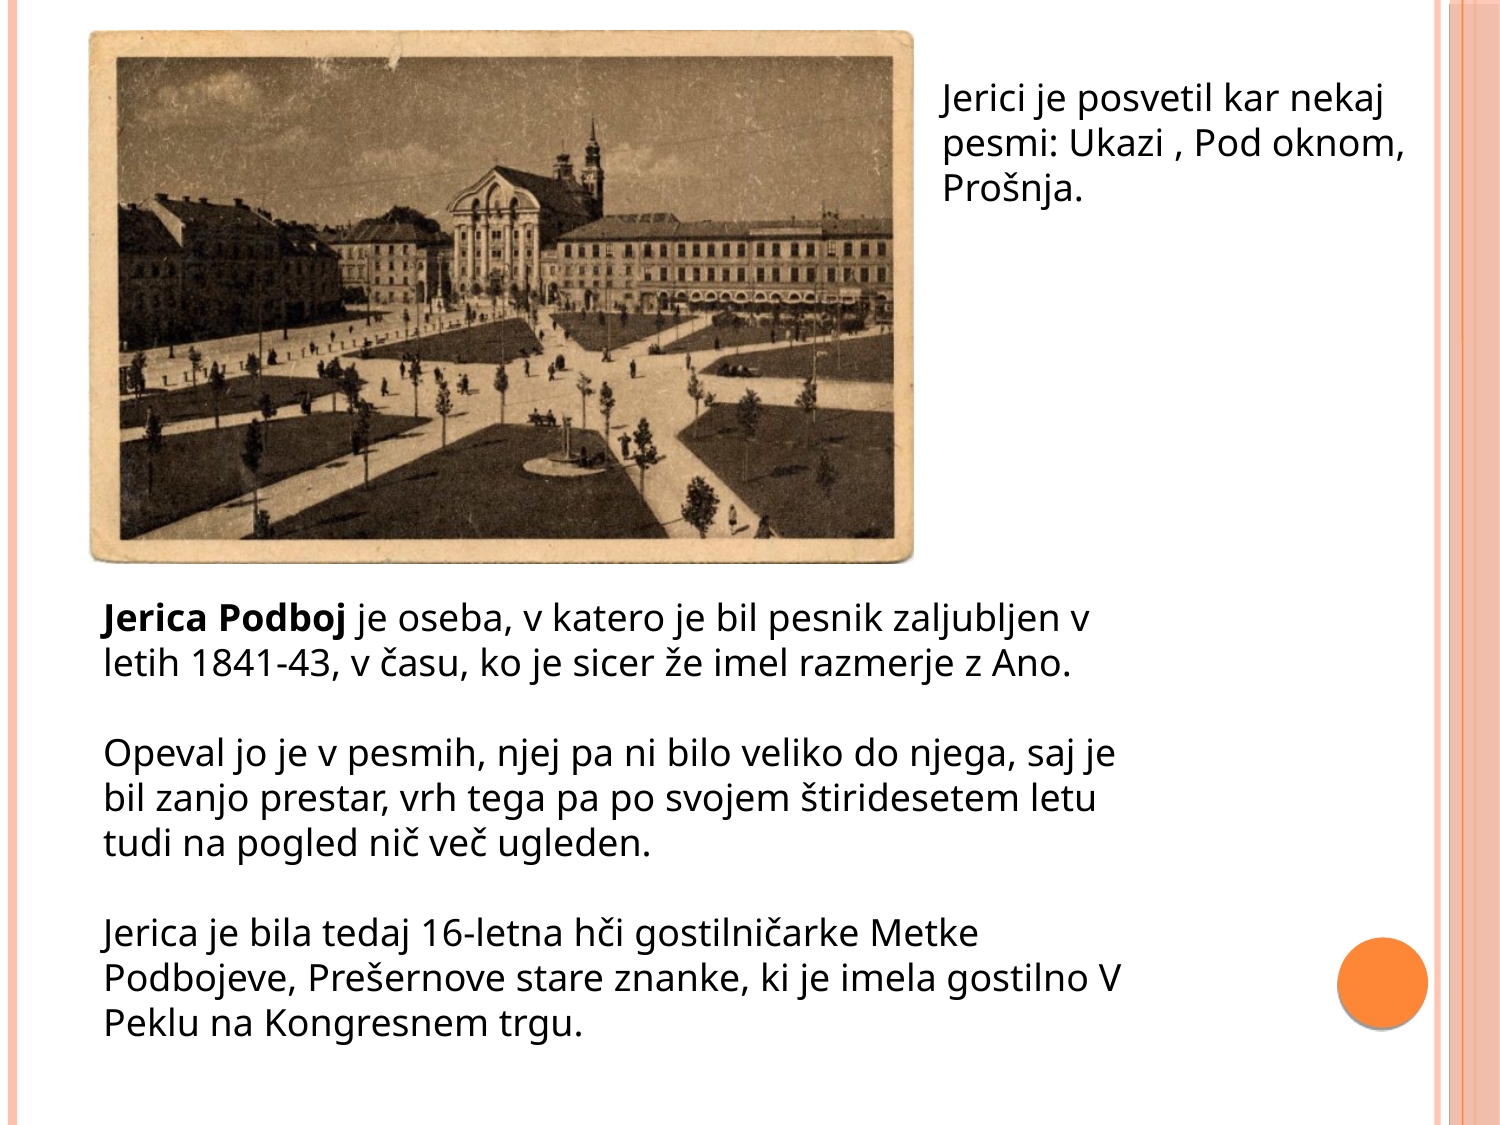

Jerici je posvetil kar nekaj
pesmi: Ukazi , Pod oknom, Prošnja.
Marija Johana Khlun je v pesnikovo življenje stopila okoli 1830.
Dekle, ki je bilo precej premožno in ne več rosno mlado, je skušalo doseči, da bi se Prešeren z njo zaročil in poročil.
Ko bi se moral odločiti, jo je zavrnil.
Jerica Podboj je oseba, v katero je bil pesnik zaljubljen v letih 1841-43, v času, ko je sicer že imel razmerje z Ano.
Opeval jo je v pesmih, njej pa ni bilo veliko do njega, saj je bil zanjo prestar, vrh tega pa po svojem štiridesetem letu tudi na pogled nič več ugleden.
Jerica je bila tedaj 16-letna hči gostilničarke Metke Podbojeve, Prešernove stare znanke, ki je imela gostilno V Peklu na Kongresnem trgu.